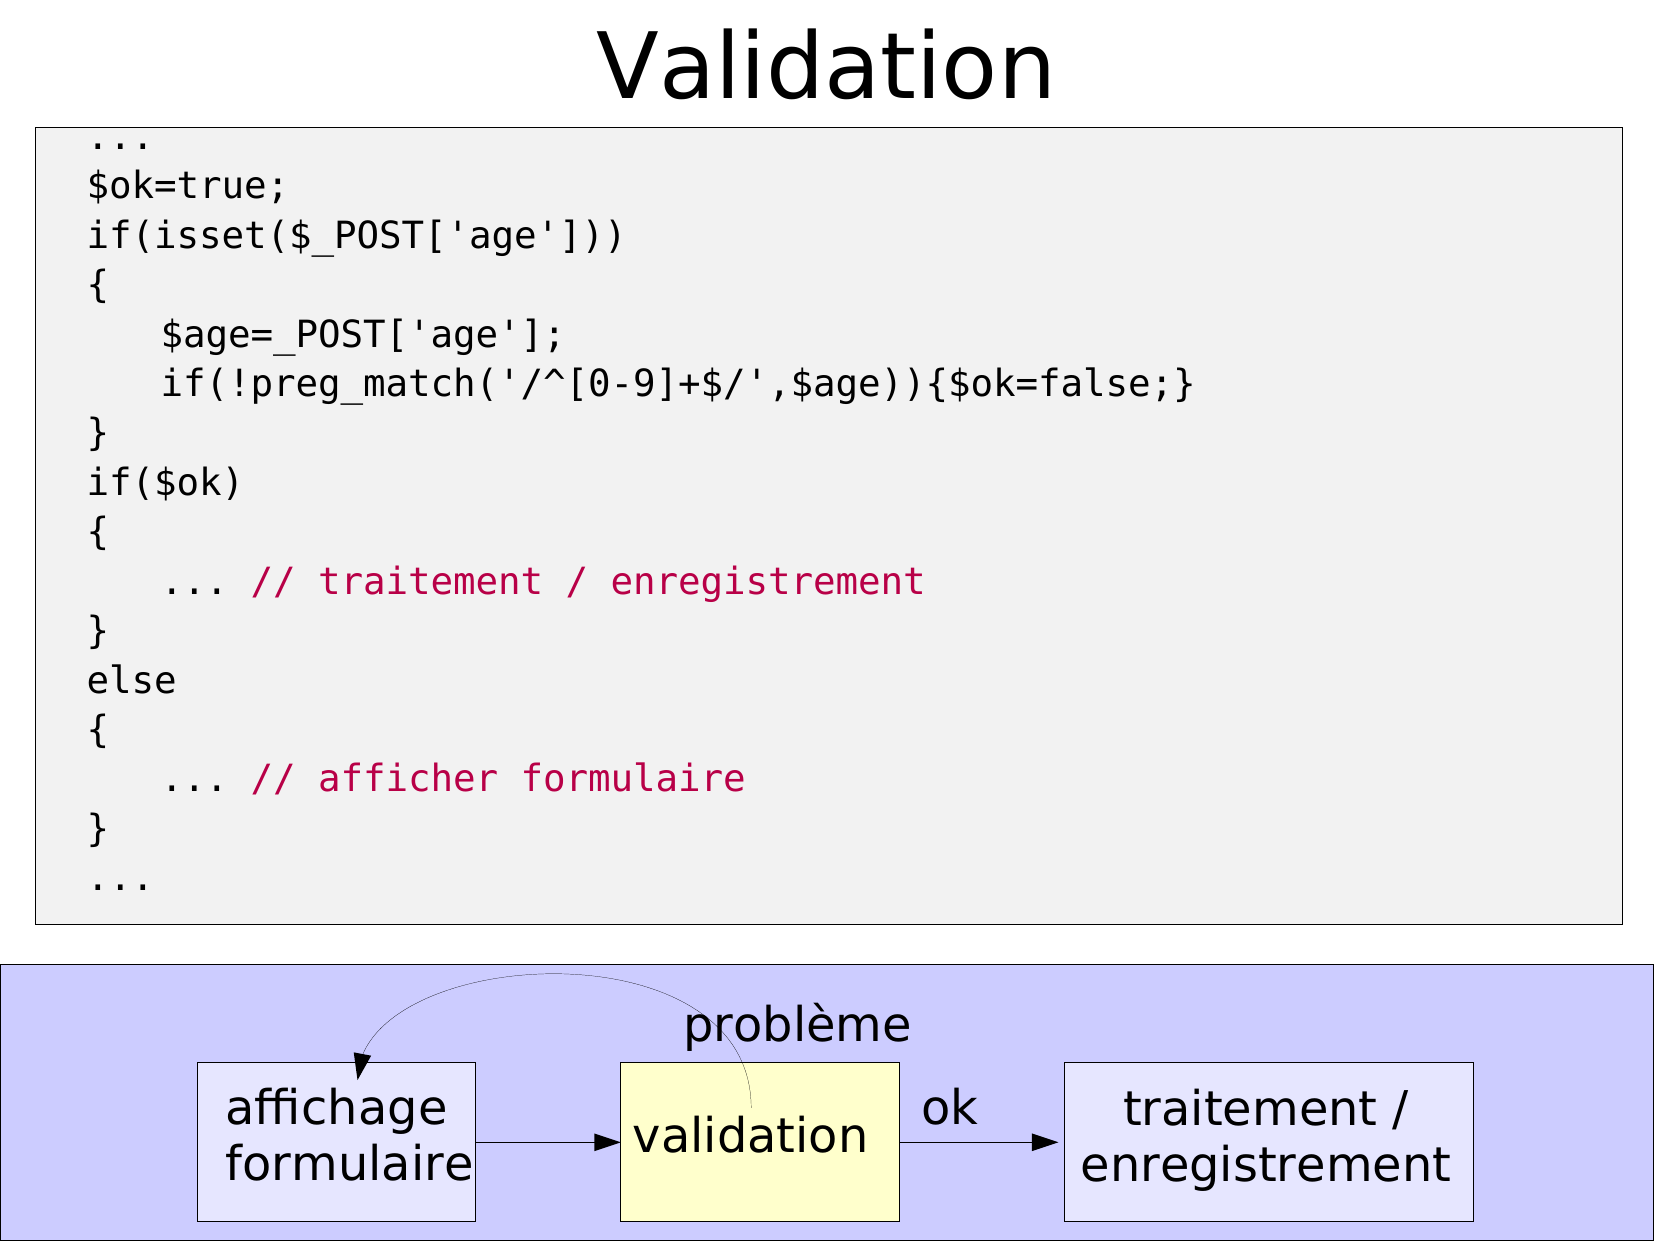

# Validation
...
$ok=true;
if(isset($_POST['age']))
{
	$age=_POST['age'];
	if(!preg_match('/^[0-9]+$/',$age)){$ok=false;}
}
if($ok)
{
	... // traitement / enregistrement
}
else
{
	... // afficher formulaire
}
...
problème
ok
affichage
formulaire
traitement /
enregistrement
validation